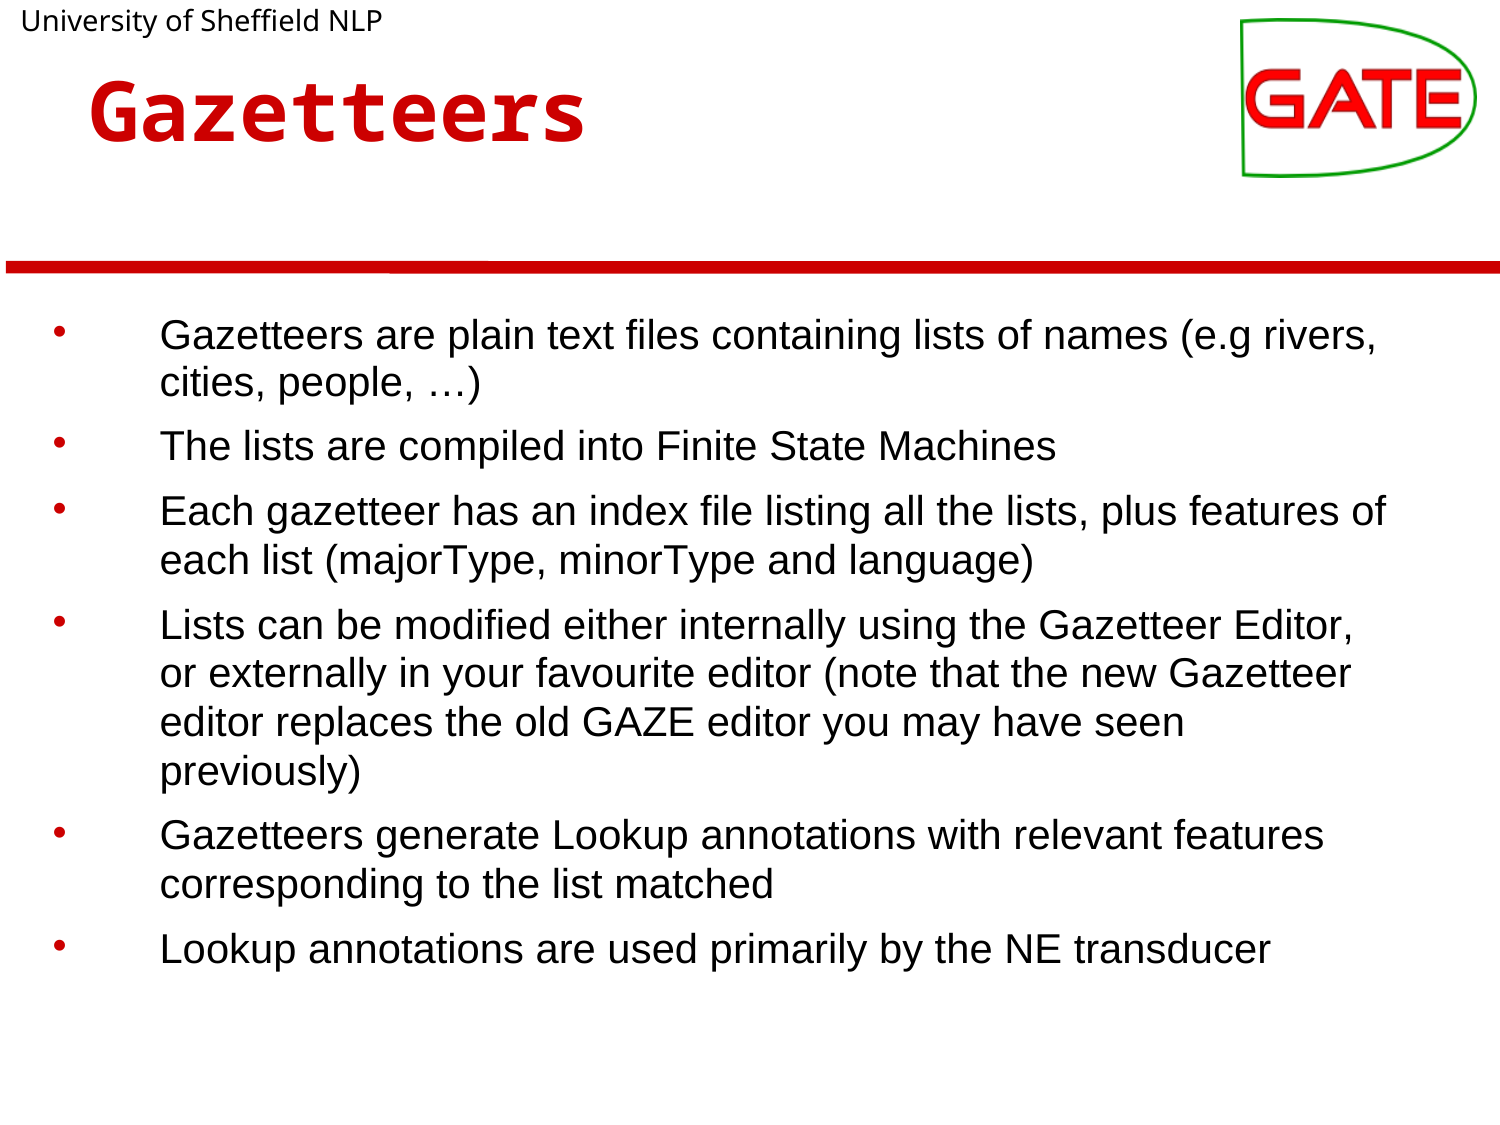

Gazetteers
Gazetteers are plain text files containing lists of names (e.g rivers, cities, people, …)
The lists are compiled into Finite State Machines
Each gazetteer has an index file listing all the lists, plus features of each list (majorType, minorType and language)
Lists can be modified either internally using the Gazetteer Editor, or externally in your favourite editor (note that the new Gazetteer editor replaces the old GAZE editor you may have seen previously)
Gazetteers generate Lookup annotations with relevant features corresponding to the list matched
Lookup annotations are used primarily by the NE transducer